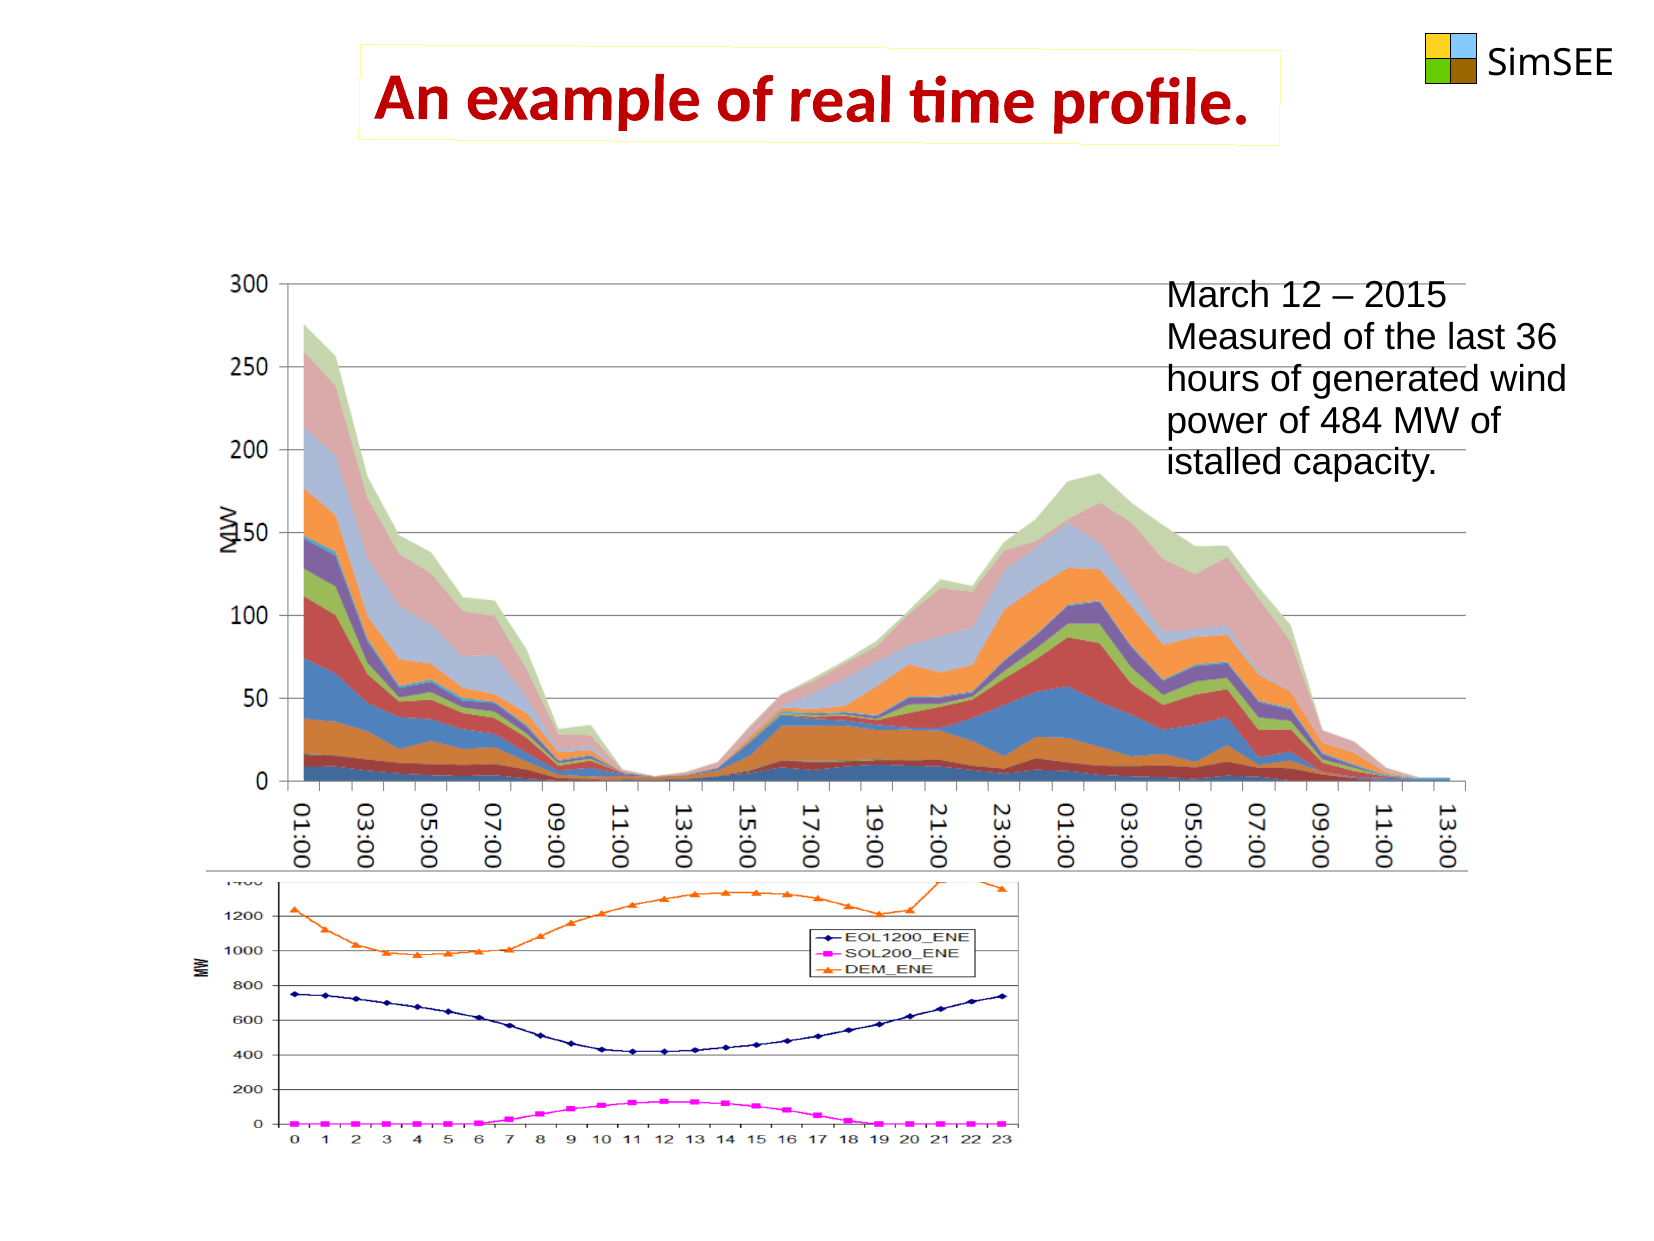

An example of real time profile.
March 12 – 2015
Measured of the last 36 hours of generated wind power of 484 MW of istalled capacity.